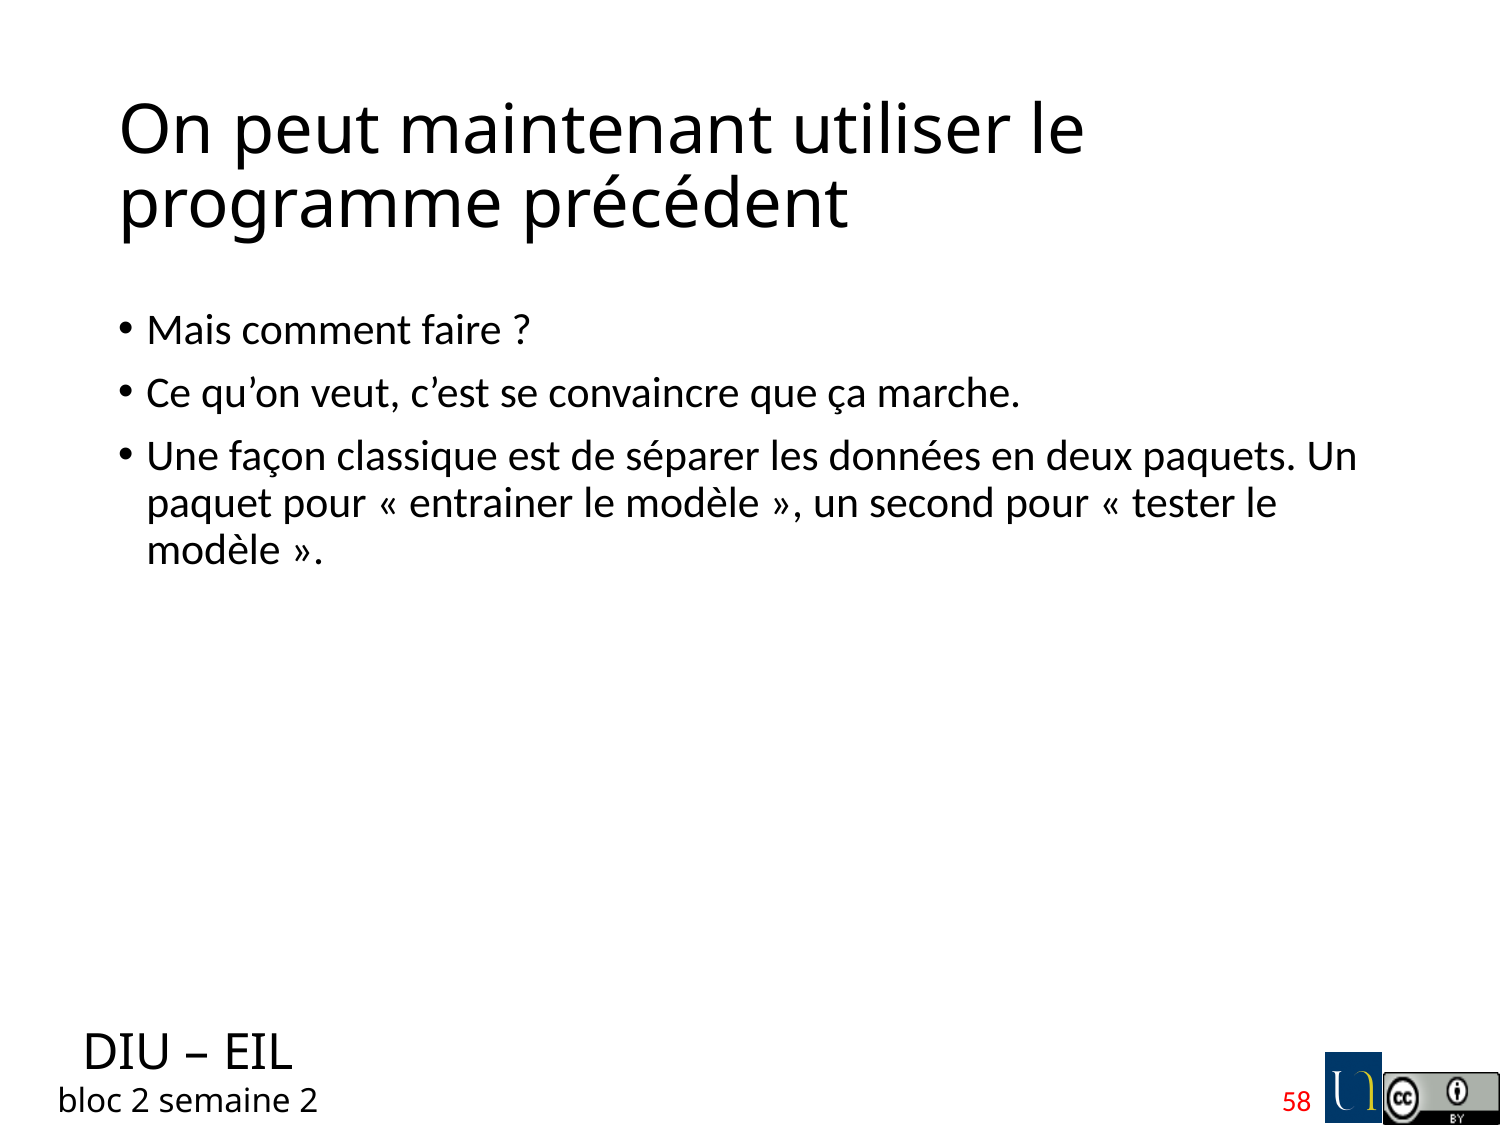

# On peut maintenant utiliser le programme précédent
Mais comment faire ?
Ce qu’on veut, c’est se convaincre que ça marche.
Une façon classique est de séparer les données en deux paquets. Un paquet pour « entrainer le modèle », un second pour « tester le modèle ».